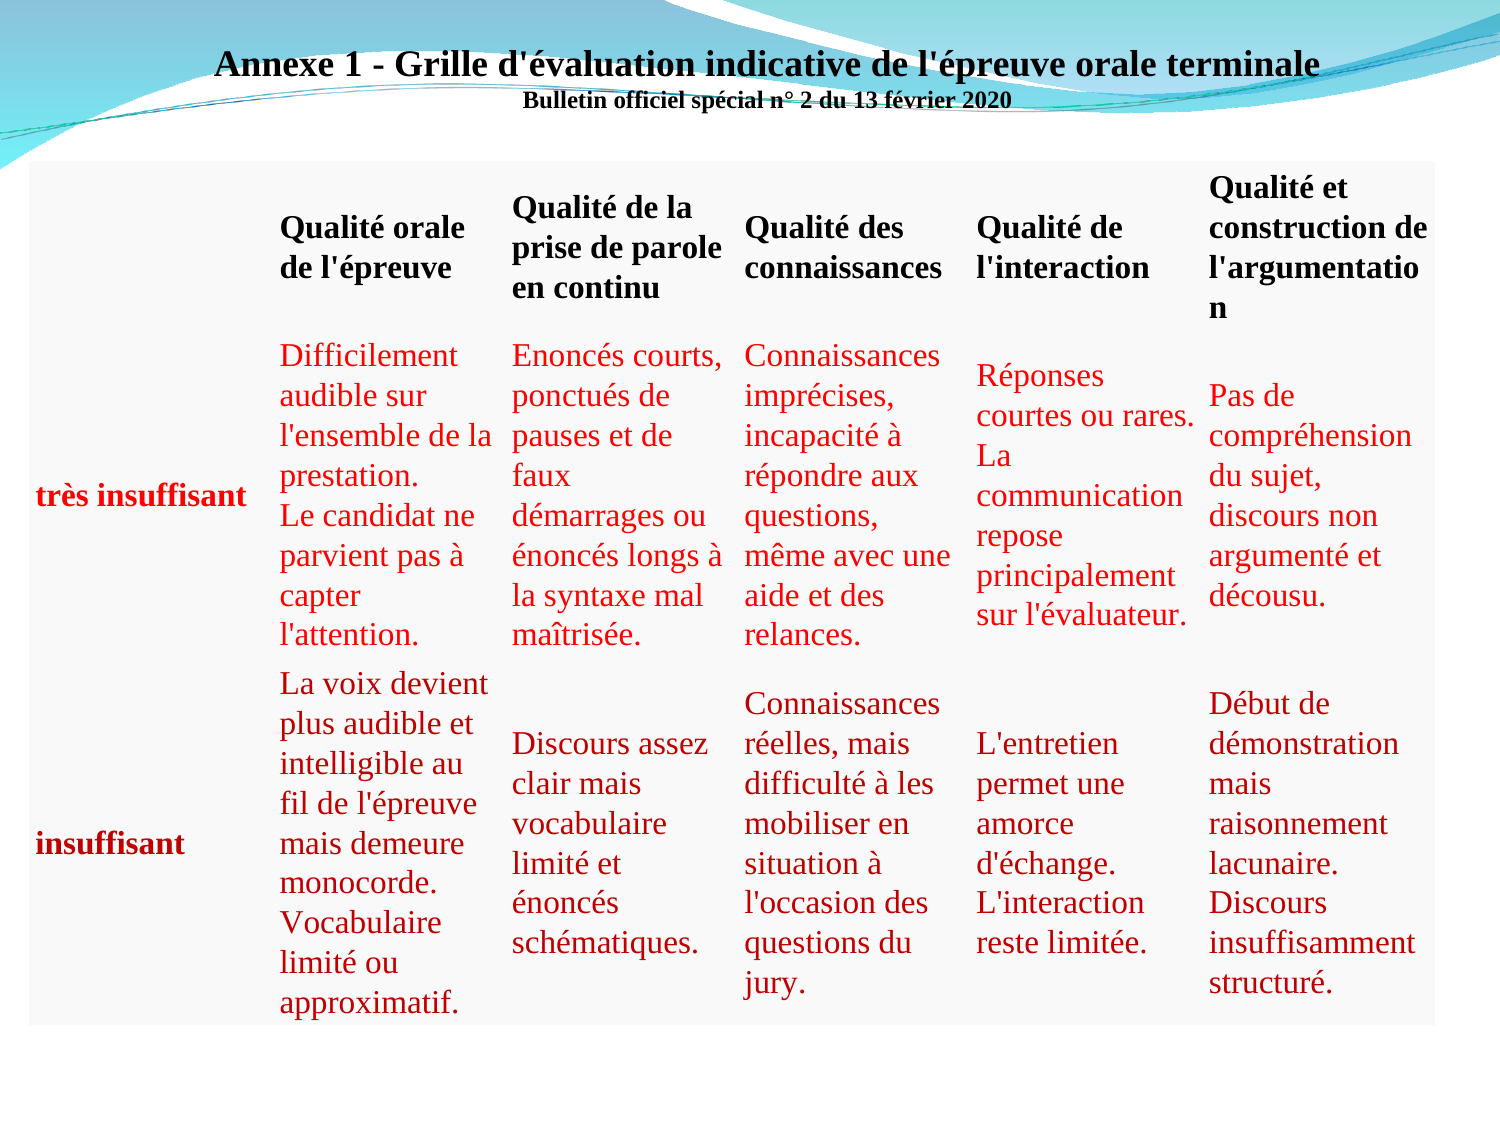

Annexe 1 - Grille d'évaluation indicative de l'épreuve orale terminale
Bulletin officiel spécial n° 2 du 13 février 2020
| | Qualité orale de l'épreuve | Qualité de la prise de parole en continu | Qualité des connaissances | Qualité de l'interaction | Qualité et construction de l'argumentation |
| --- | --- | --- | --- | --- | --- |
| très insuffisant | Difficilement audible sur l'ensemble de la prestation. Le candidat ne parvient pas à capter l'attention. | Enoncés courts, ponctués de pauses et de faux démarrages ou énoncés longs à la syntaxe mal maîtrisée. | Connaissances imprécises, incapacité à répondre aux questions, même avec une aide et des relances. | Réponses courtes ou rares. La communication repose principalement sur l'évaluateur. | Pas de compréhension du sujet, discours non argumenté et décousu. |
| insuffisant | La voix devient plus audible et intelligible au fil de l'épreuve mais demeure monocorde. Vocabulaire limité ou approximatif. | Discours assez clair mais vocabulaire limité et énoncés schématiques. | Connaissances réelles, mais difficulté à les mobiliser en situation à l'occasion des questions du jury. | L'entretien permet une amorce d'échange. L'interaction reste limitée. | Début de démonstration mais raisonnement lacunaire. Discours insuffisamment structuré. |